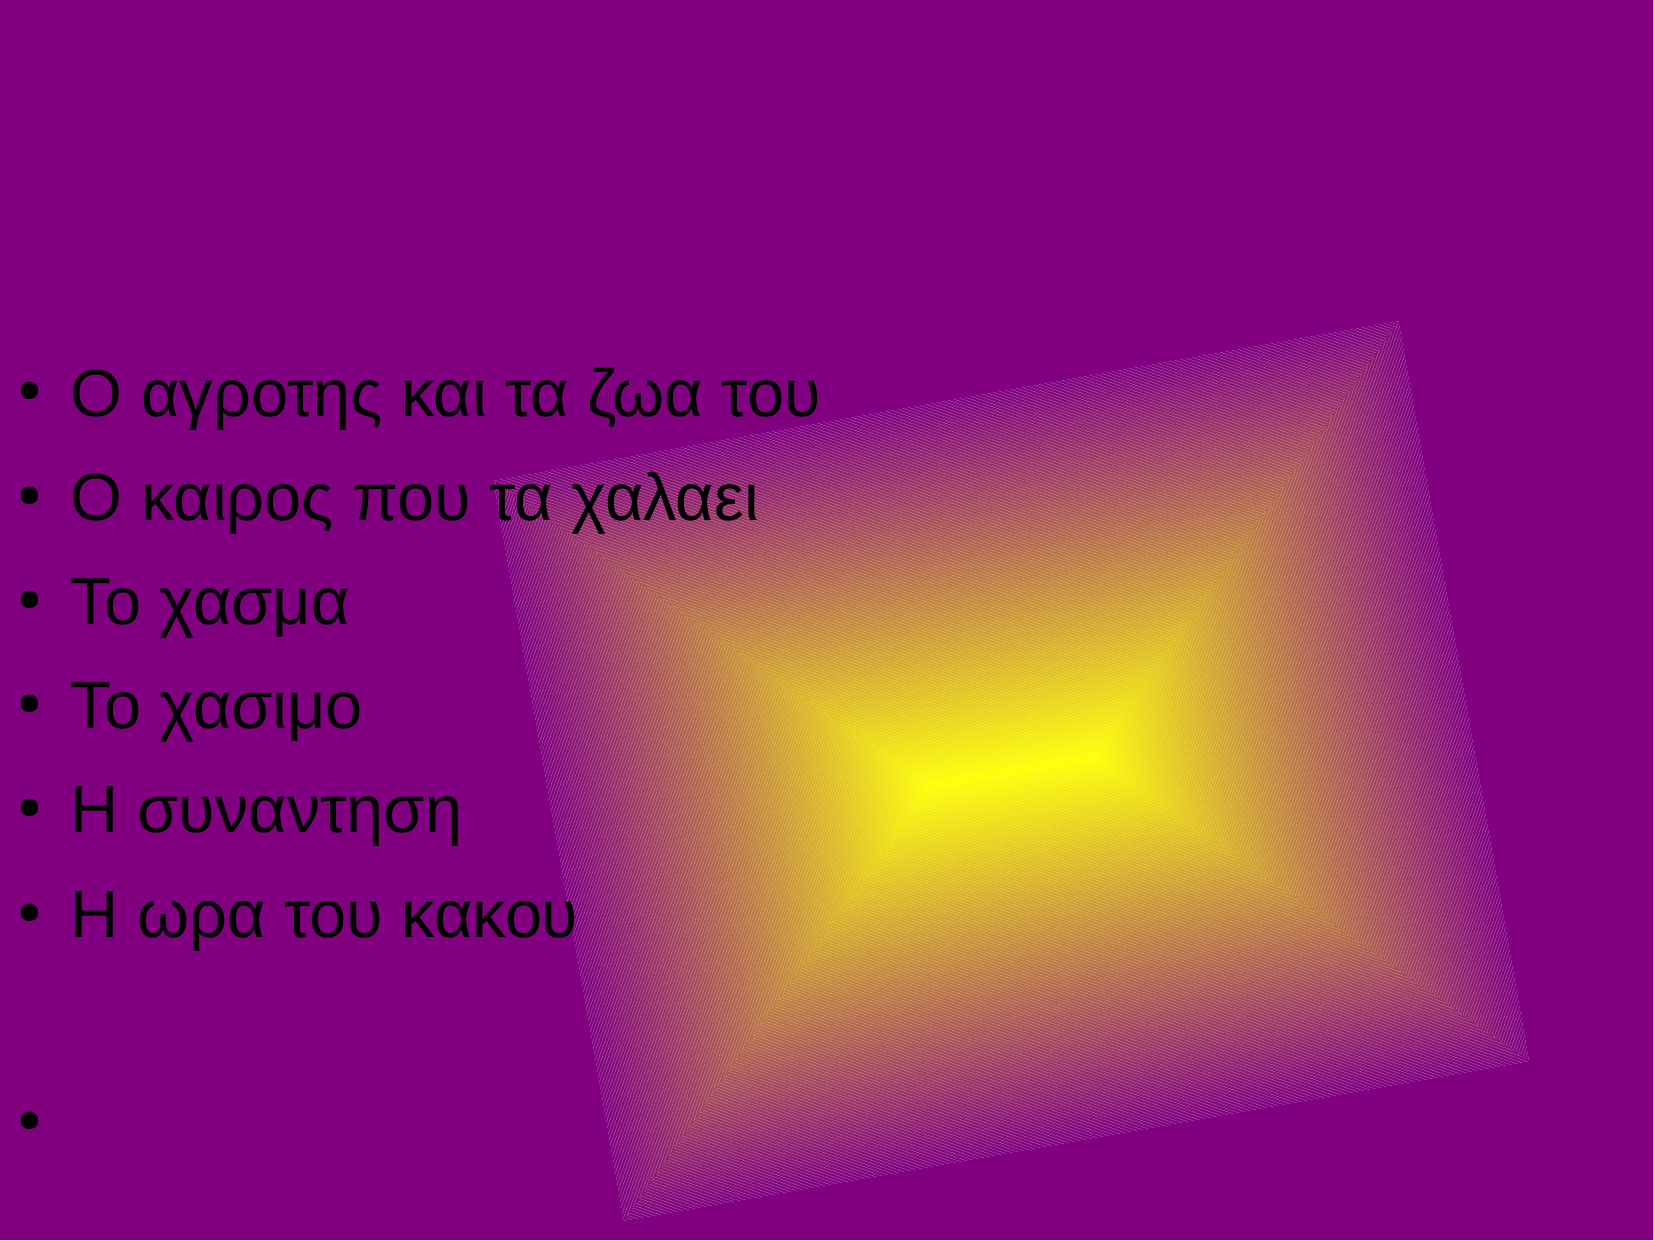

# ﾴδδ4δδδδδ6δ444δ4δ5δδδδδ4δδδ566666666666666666666666666666666666666666666666666666666666666666
Ο αγροτης και τα ζωα του
Ο καιρος που τα χαλαει
Το χασμα
Το χασιμο
Η συναντηση
Η ωρα του κακου